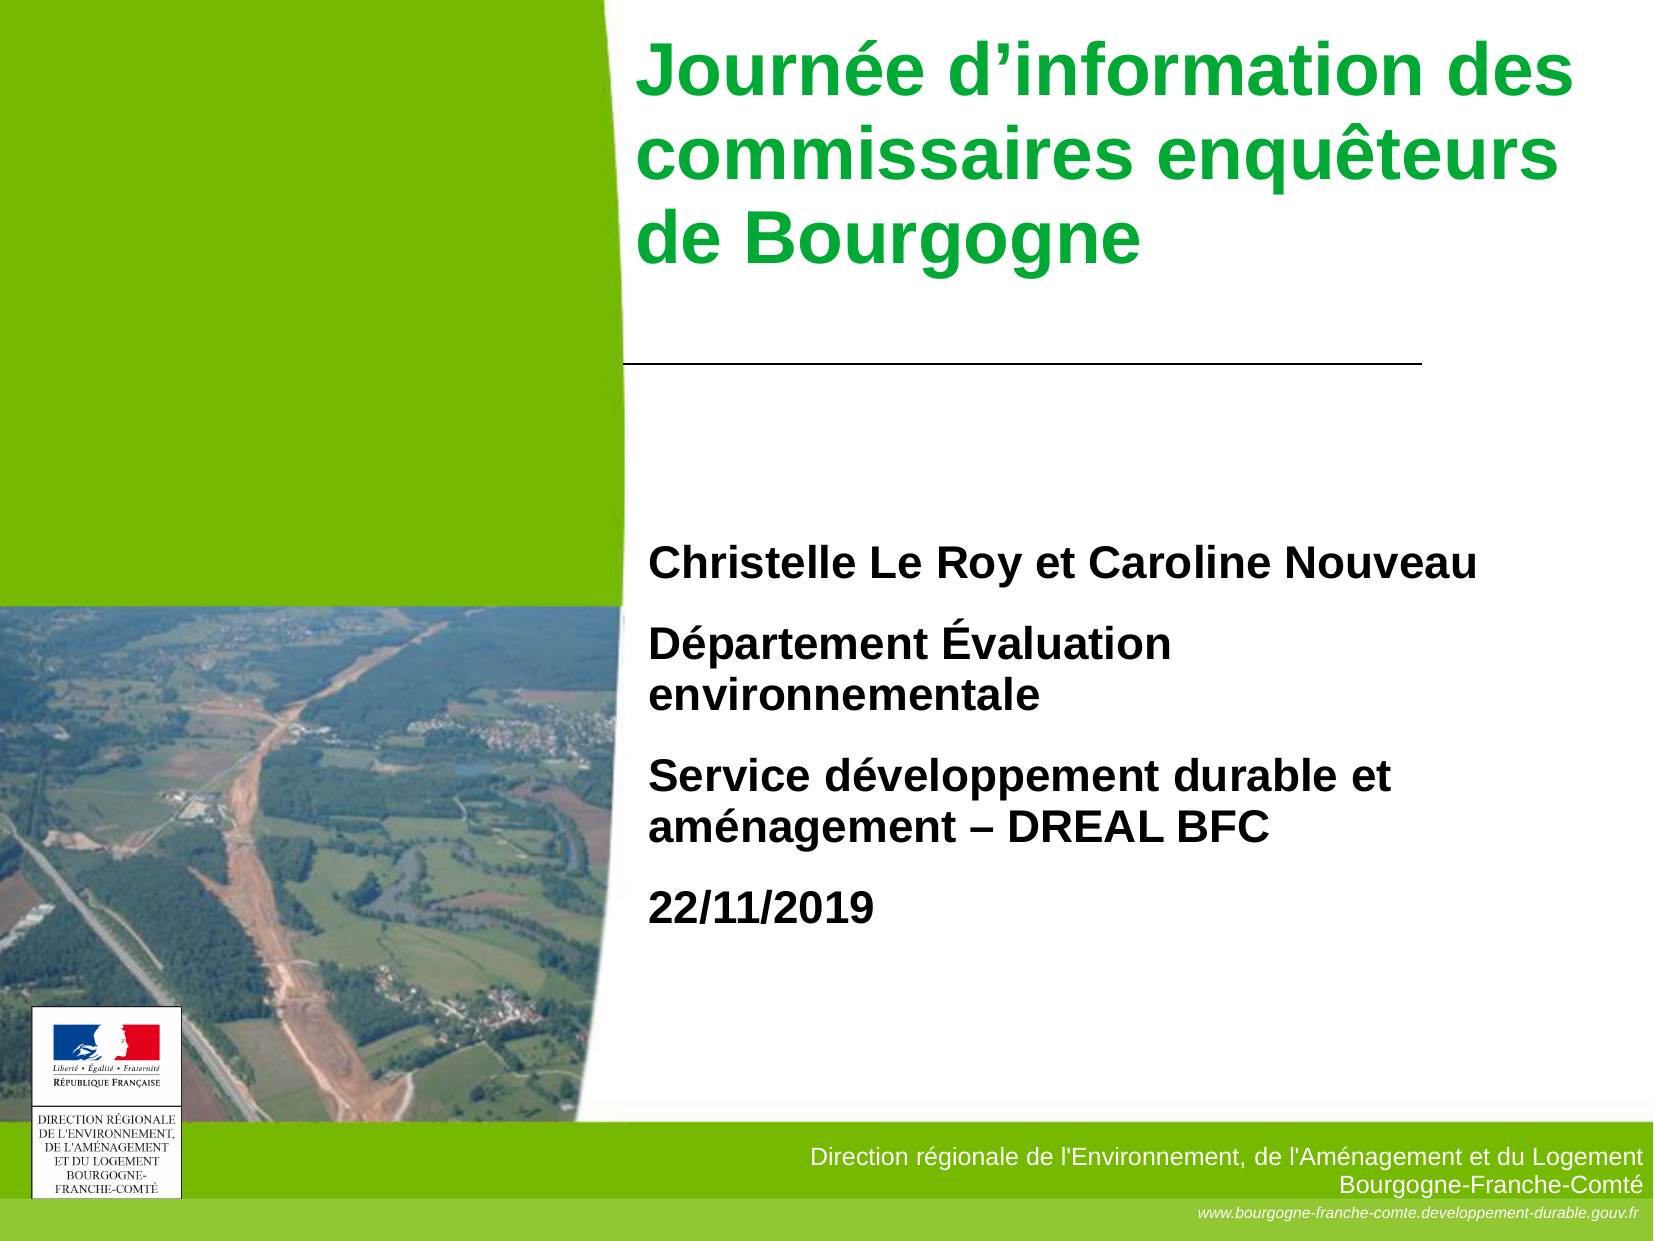

# Journée d’information des commissaires enquêteurs de Bourgogne
Christelle Le Roy et Caroline Nouveau
Département Évaluation environnementale
Service développement durable et aménagement – DREAL BFC
22/11/2019